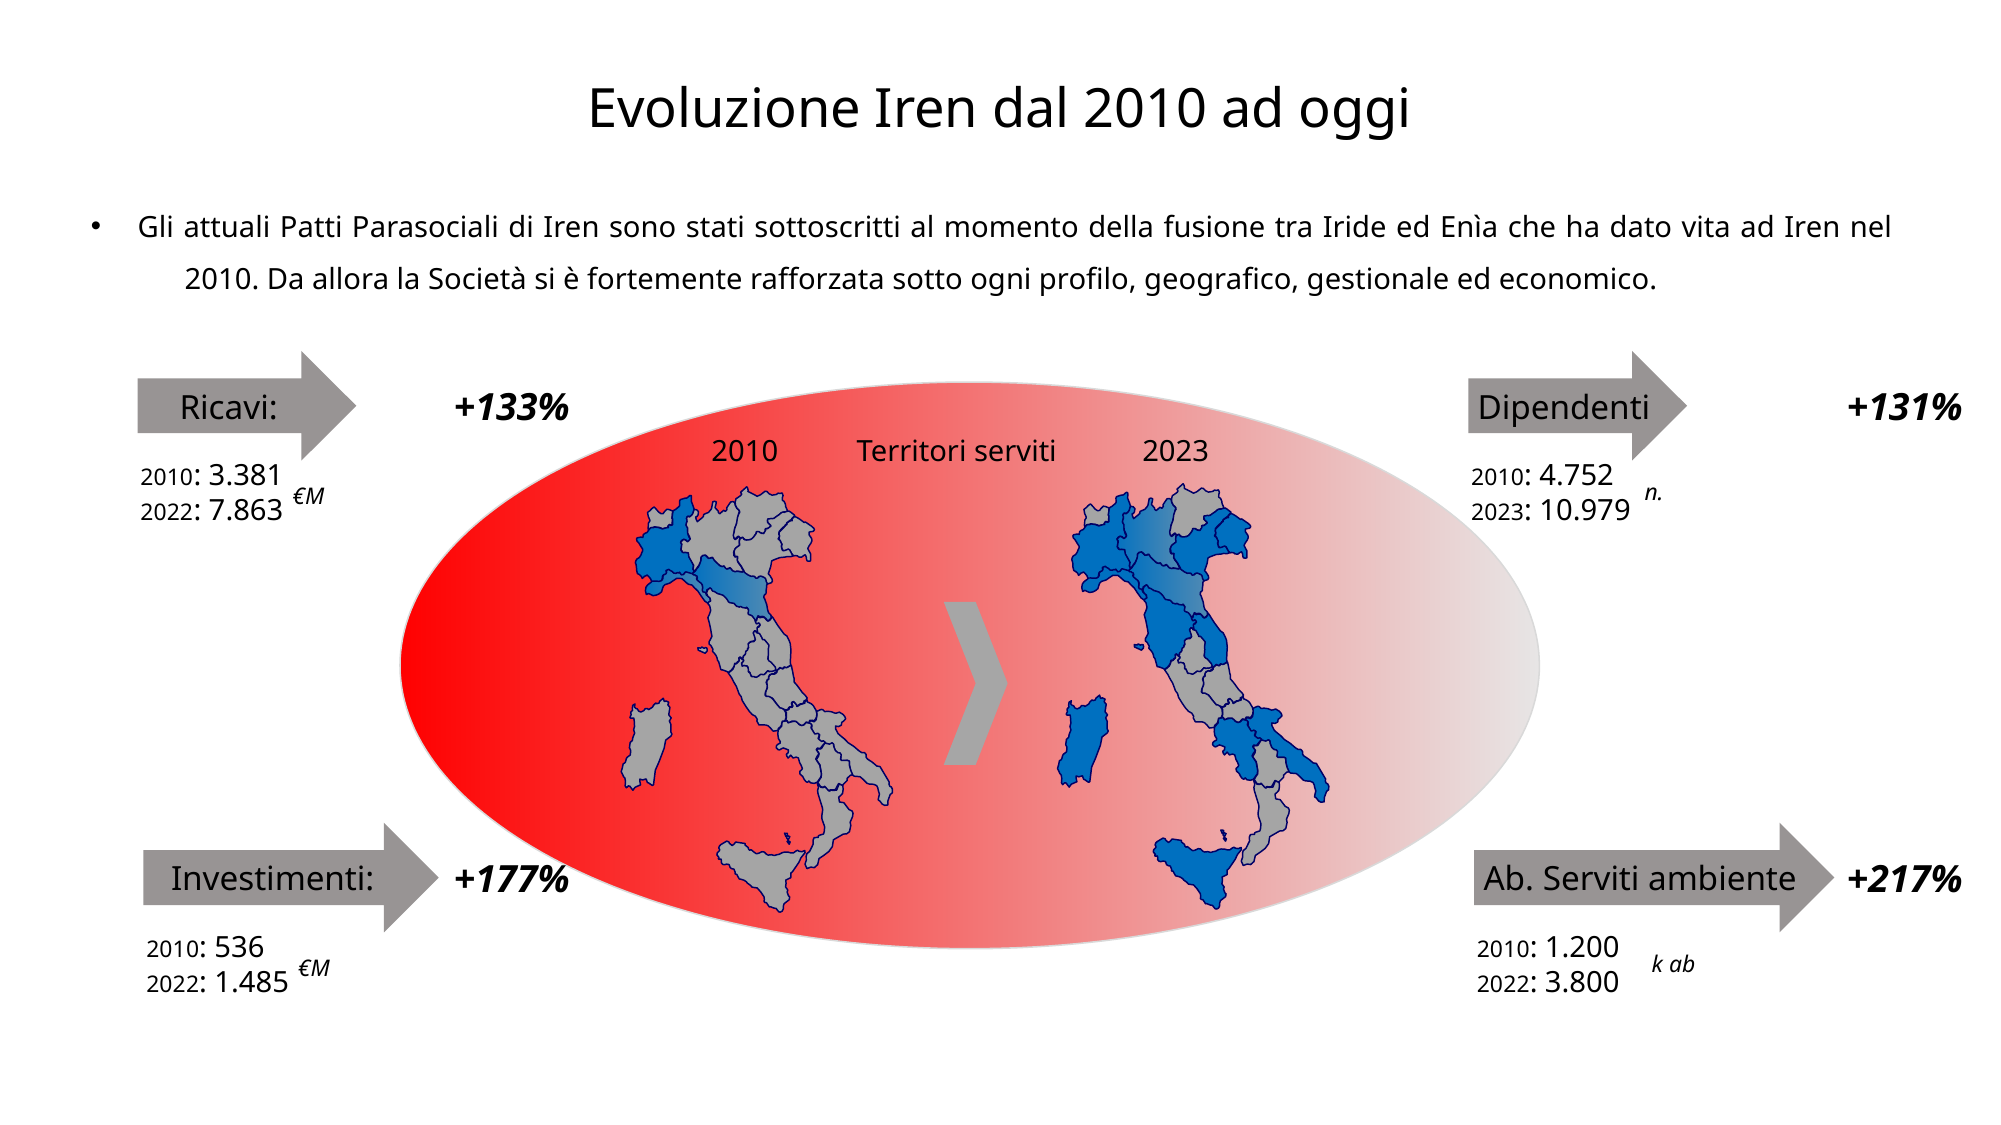

# Evoluzione Iren dal 2010 ad oggi
Gli attuali Patti Parasociali di Iren sono stati sottoscritti al momento della fusione tra Iride ed Enìa che ha dato vita ad Iren nel 2010. Da allora la Società si è fortemente rafforzata sotto ogni profilo, geografico, gestionale ed economico.
Ricavi:
Dipendenti
+133%
+131%
2010
Territori serviti
2023
2010: 3.381
2022: 7.863
2010: 4.752
2023: 10.979
n.
€M
Investimenti:
Ab. Serviti ambiente
+177%
+217%
2010: 536
2022: 1.485
2010: 1.200
2022: 3.800
k ab
€M
2